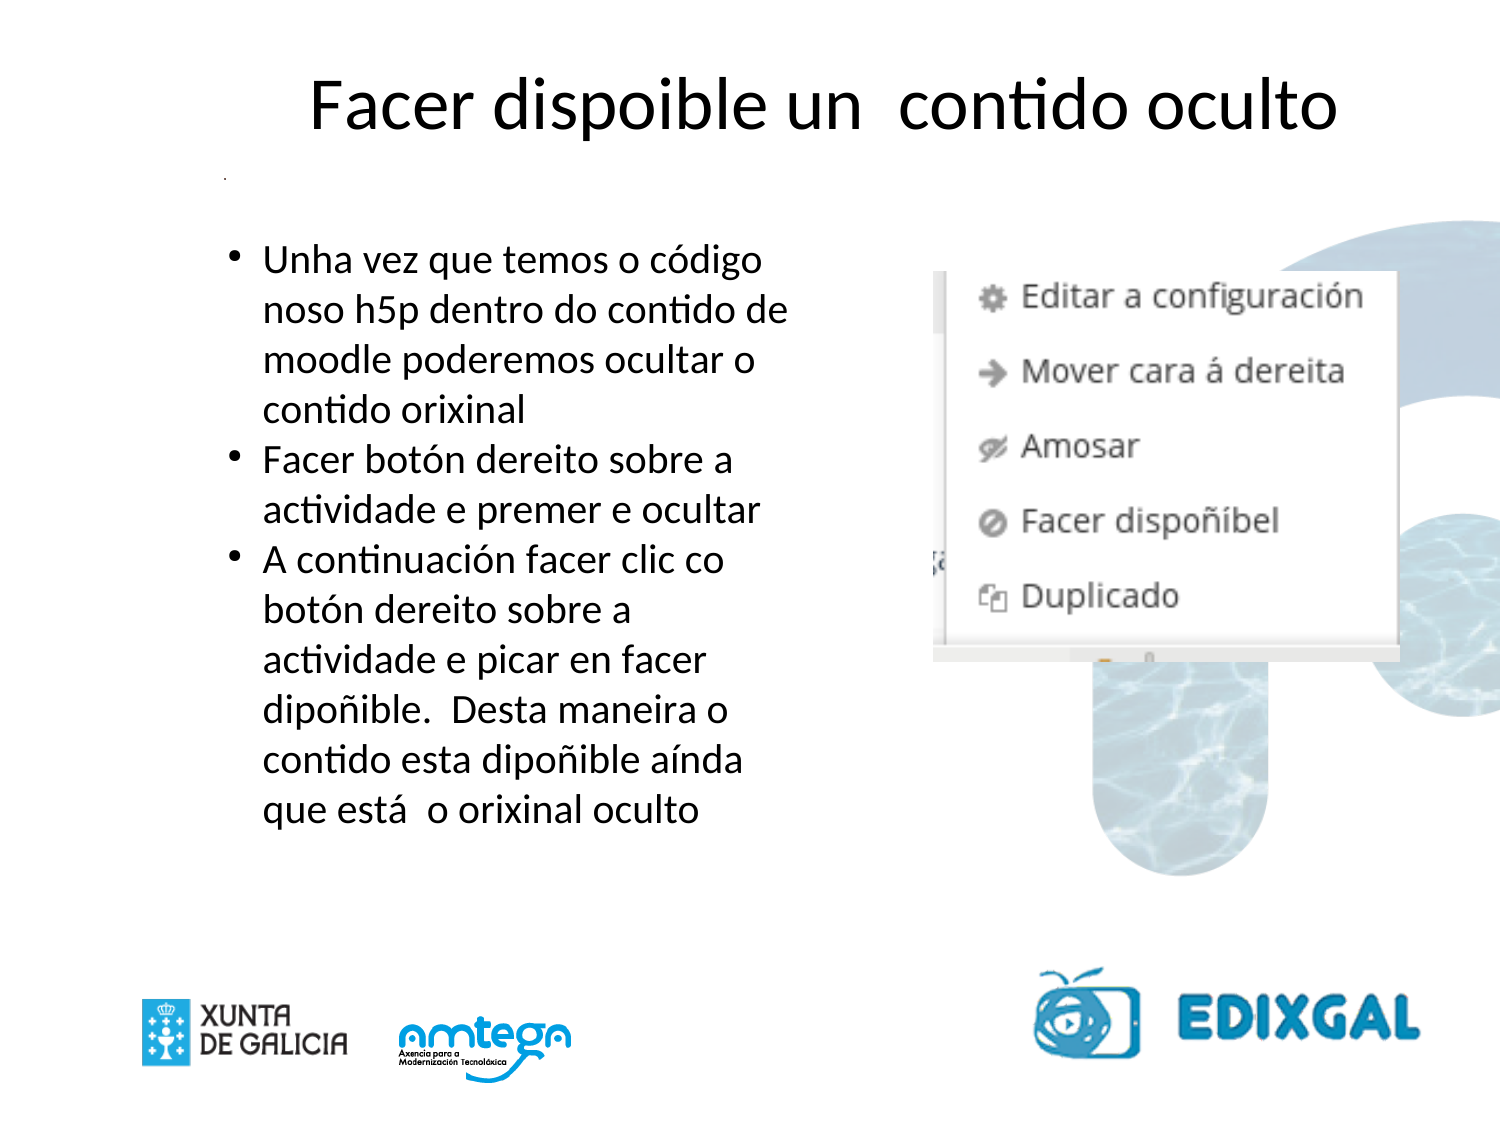

Facer dispoible un contido oculto
Unha vez que temos o código noso h5p dentro do contido de moodle poderemos ocultar o contido orixinal
Facer botón dereito sobre a actividade e premer e ocultar
A continuación facer clic co botón dereito sobre a actividade e picar en facer dipoñible. Desta maneira o contido esta dipoñible aínda que está o orixinal oculto